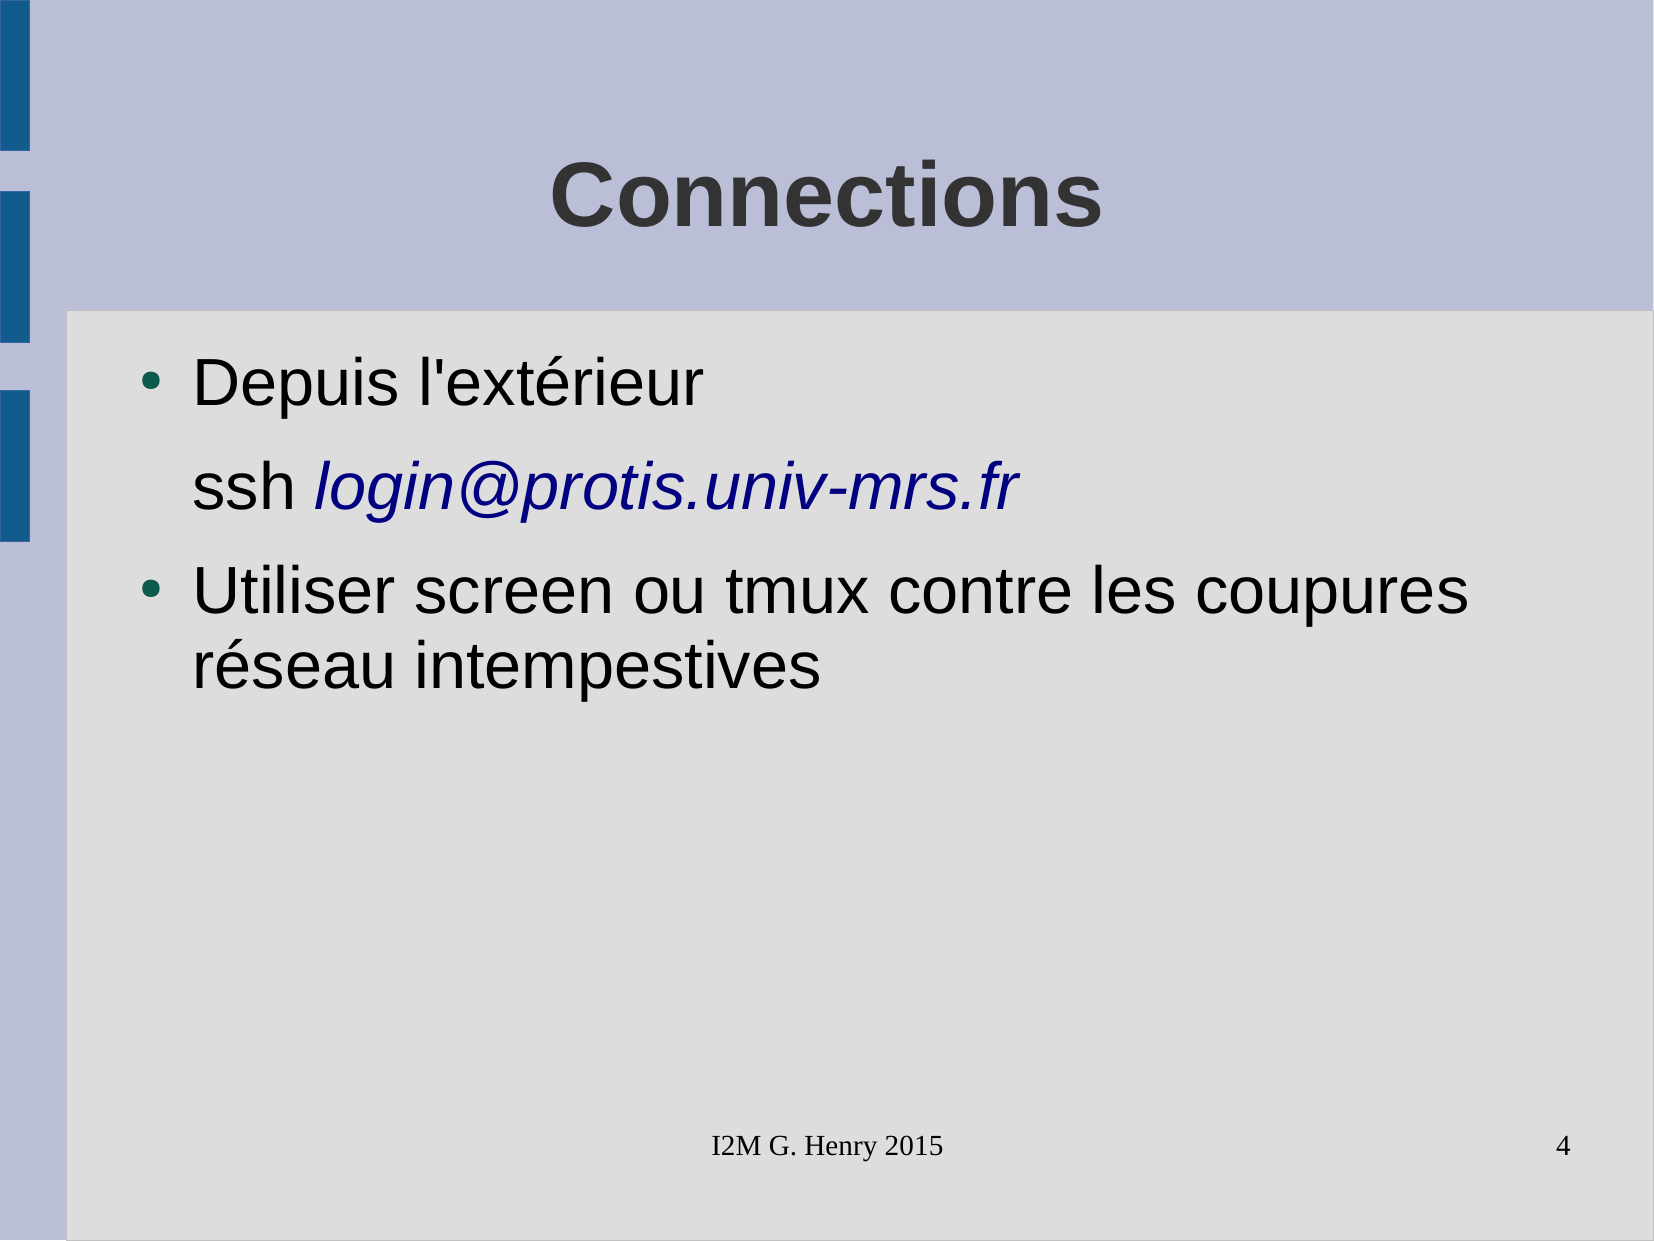

# Connections
Depuis l'extérieur
ssh login@protis.univ-mrs.fr
Utiliser screen ou tmux contre les coupures réseau intempestives
I2M G. Henry 2015
4